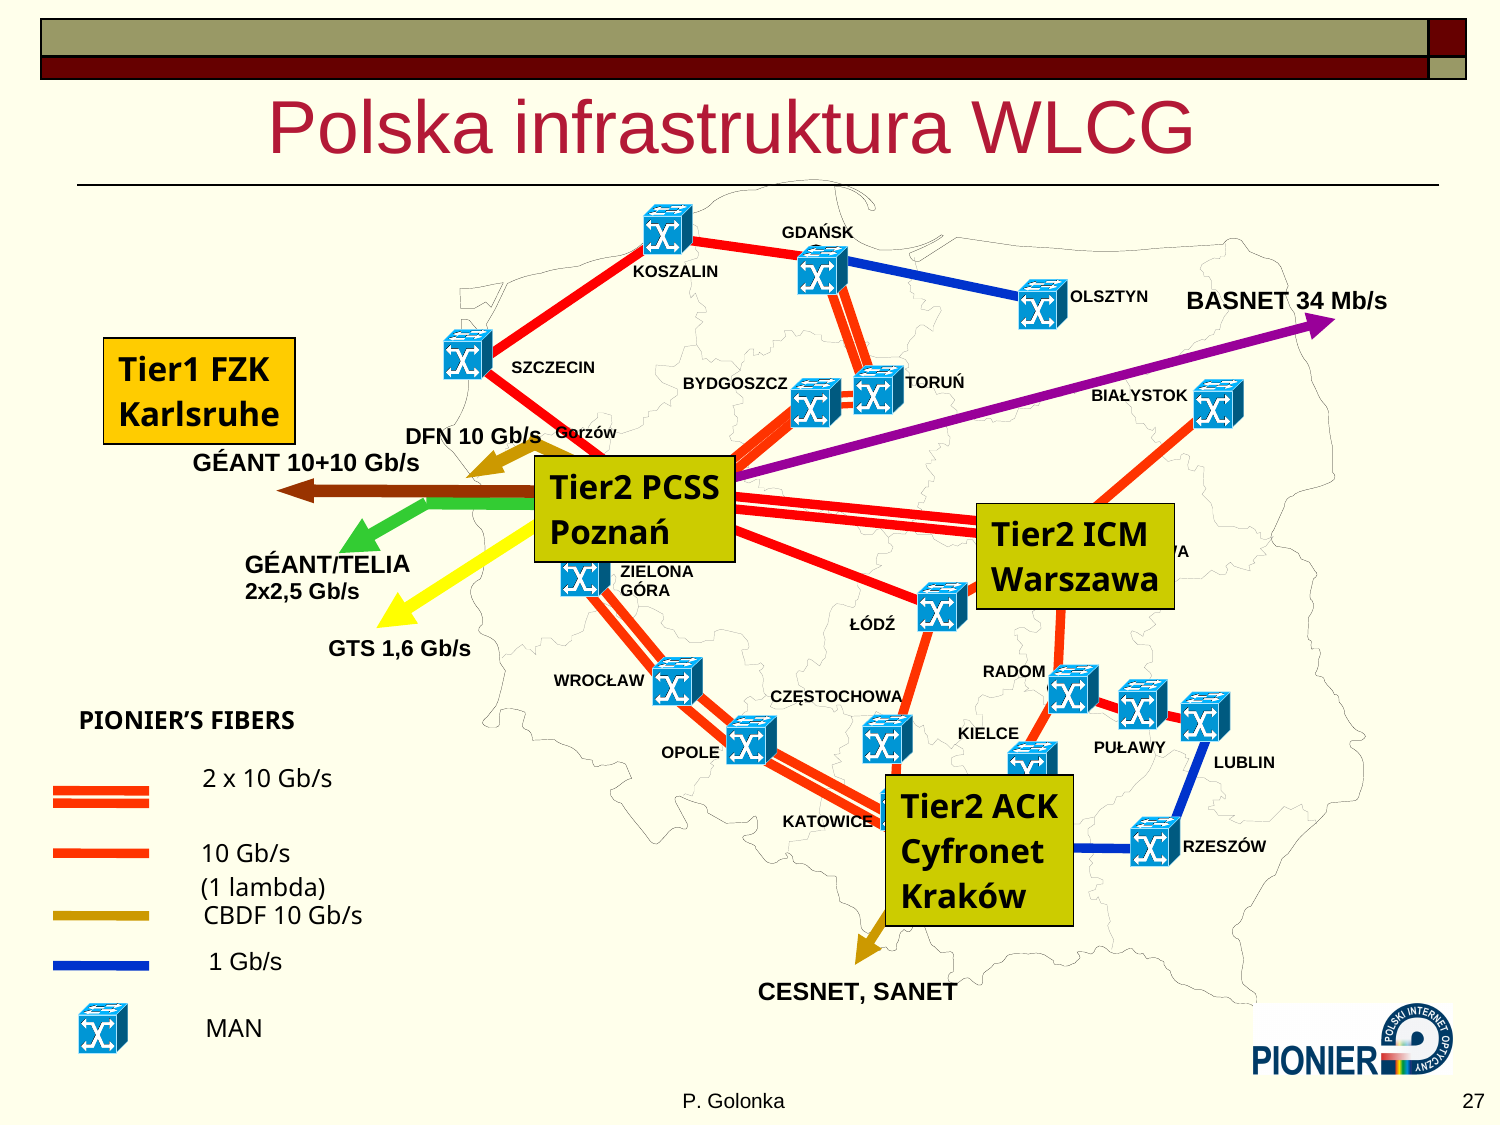

Polska infrastruktura WLCG
GDAŃSK
KOSZALIN
OLSZTYN
BASNET 34 Mb/s
Tier1 FZK
Karlsruhe
SZCZECIN
TORUŃ
BYDGOSZCZ
BIAŁYSTOK
DFN 10 Gb/s
Gorzów
GÉANT 10+10 Gb/s
POZNAŃ
Tier2 PCSS
Poznań
Tier2 ICM
Warszawa
WARSZAWA
GÉANT/TELIA
2x2,5 Gb/s
ZIELONA
GÓRA
ŁÓDŹ
GTS 1,6 Gb/s
RADOM
WROCŁAW
CZĘSTOCHOWA
PIONIER’S FIBERS
KIELCE
PUŁAWY
OPOLE
LUBLIN
2 x 10 Gb/s
Tier2 ACK
Cyfronet
Kraków
KATOWICE
10 Gb/s
(1 lambda)
RZESZÓW
KRAKÓW
 CBDF 10 Gb/s
Bielsko-Biała
 1 Gb/s
CESNET, SANET
MAN
P. Golonka
27